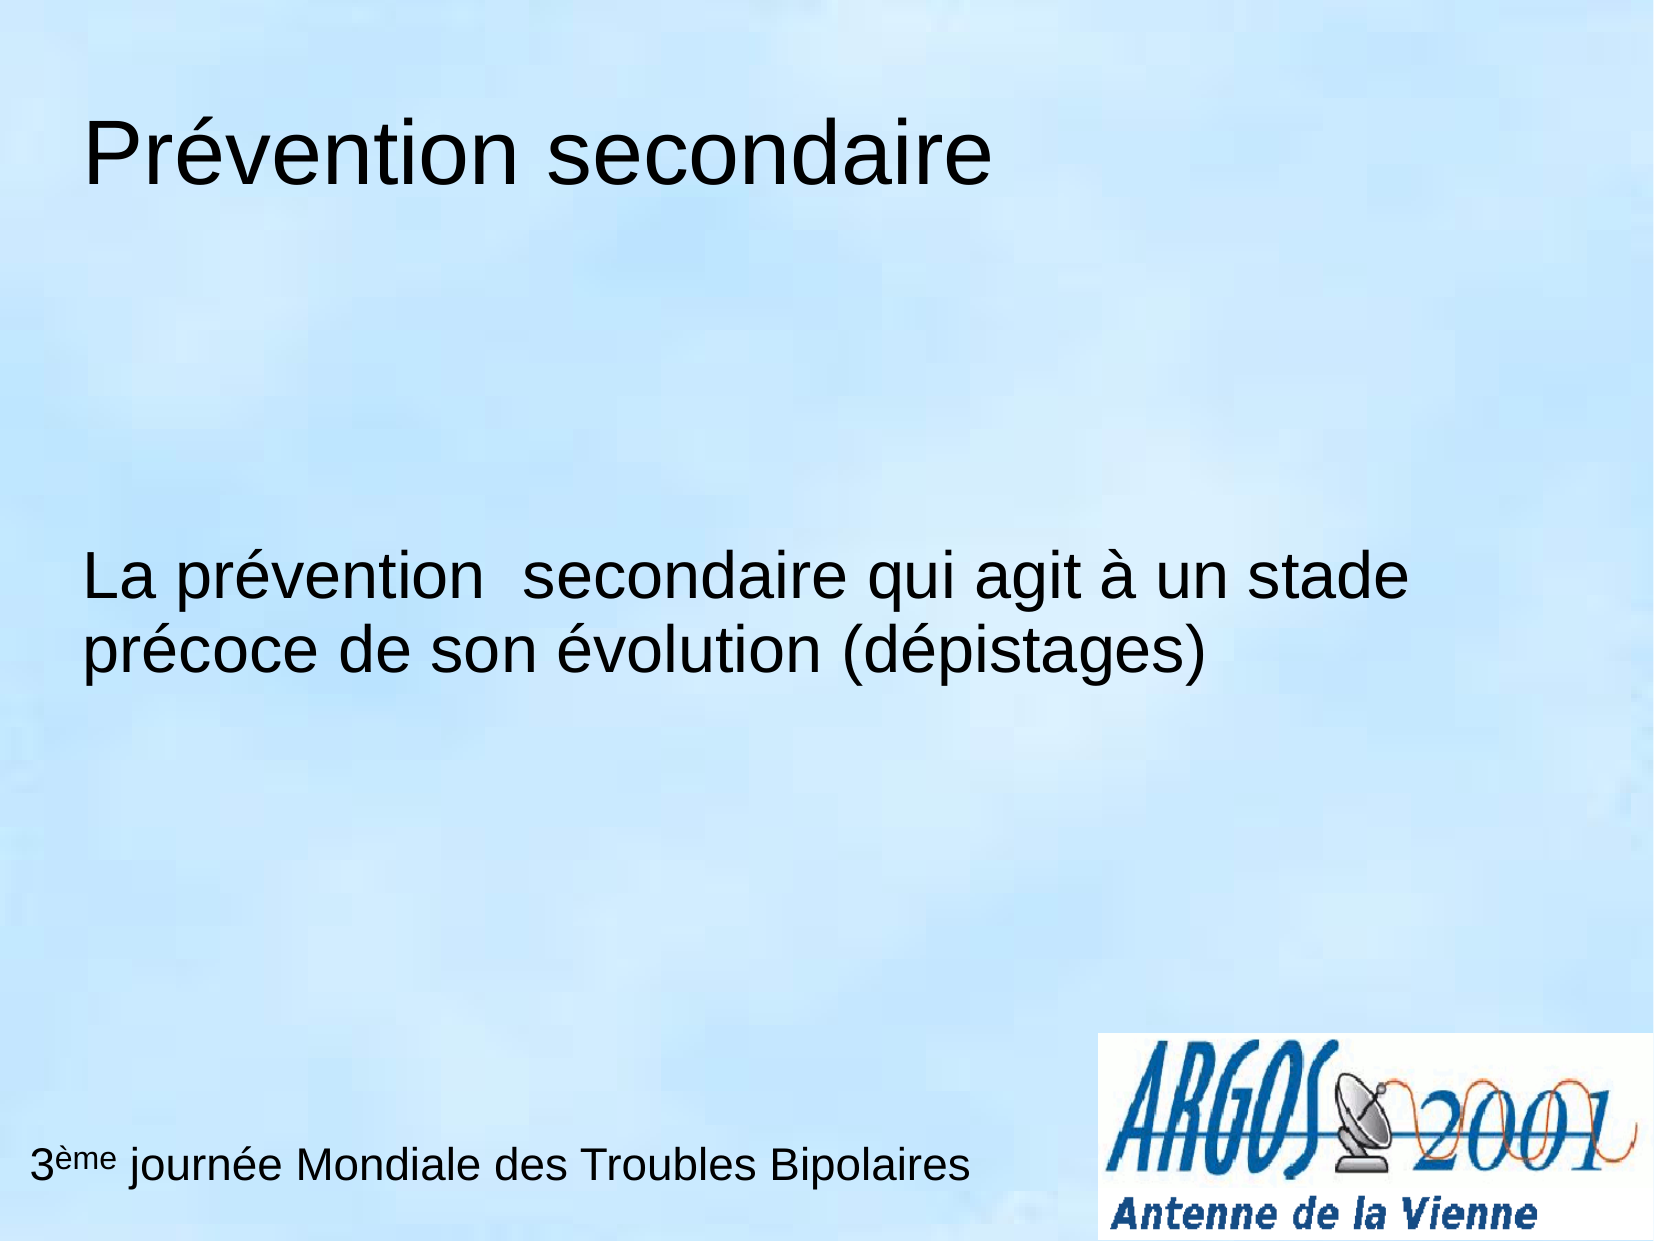

# Prévention secondaire
La prévention secondaire qui agit à un stade précoce de son évolution (dépistages)
3ème journée Mondiale des Troubles Bipolaires